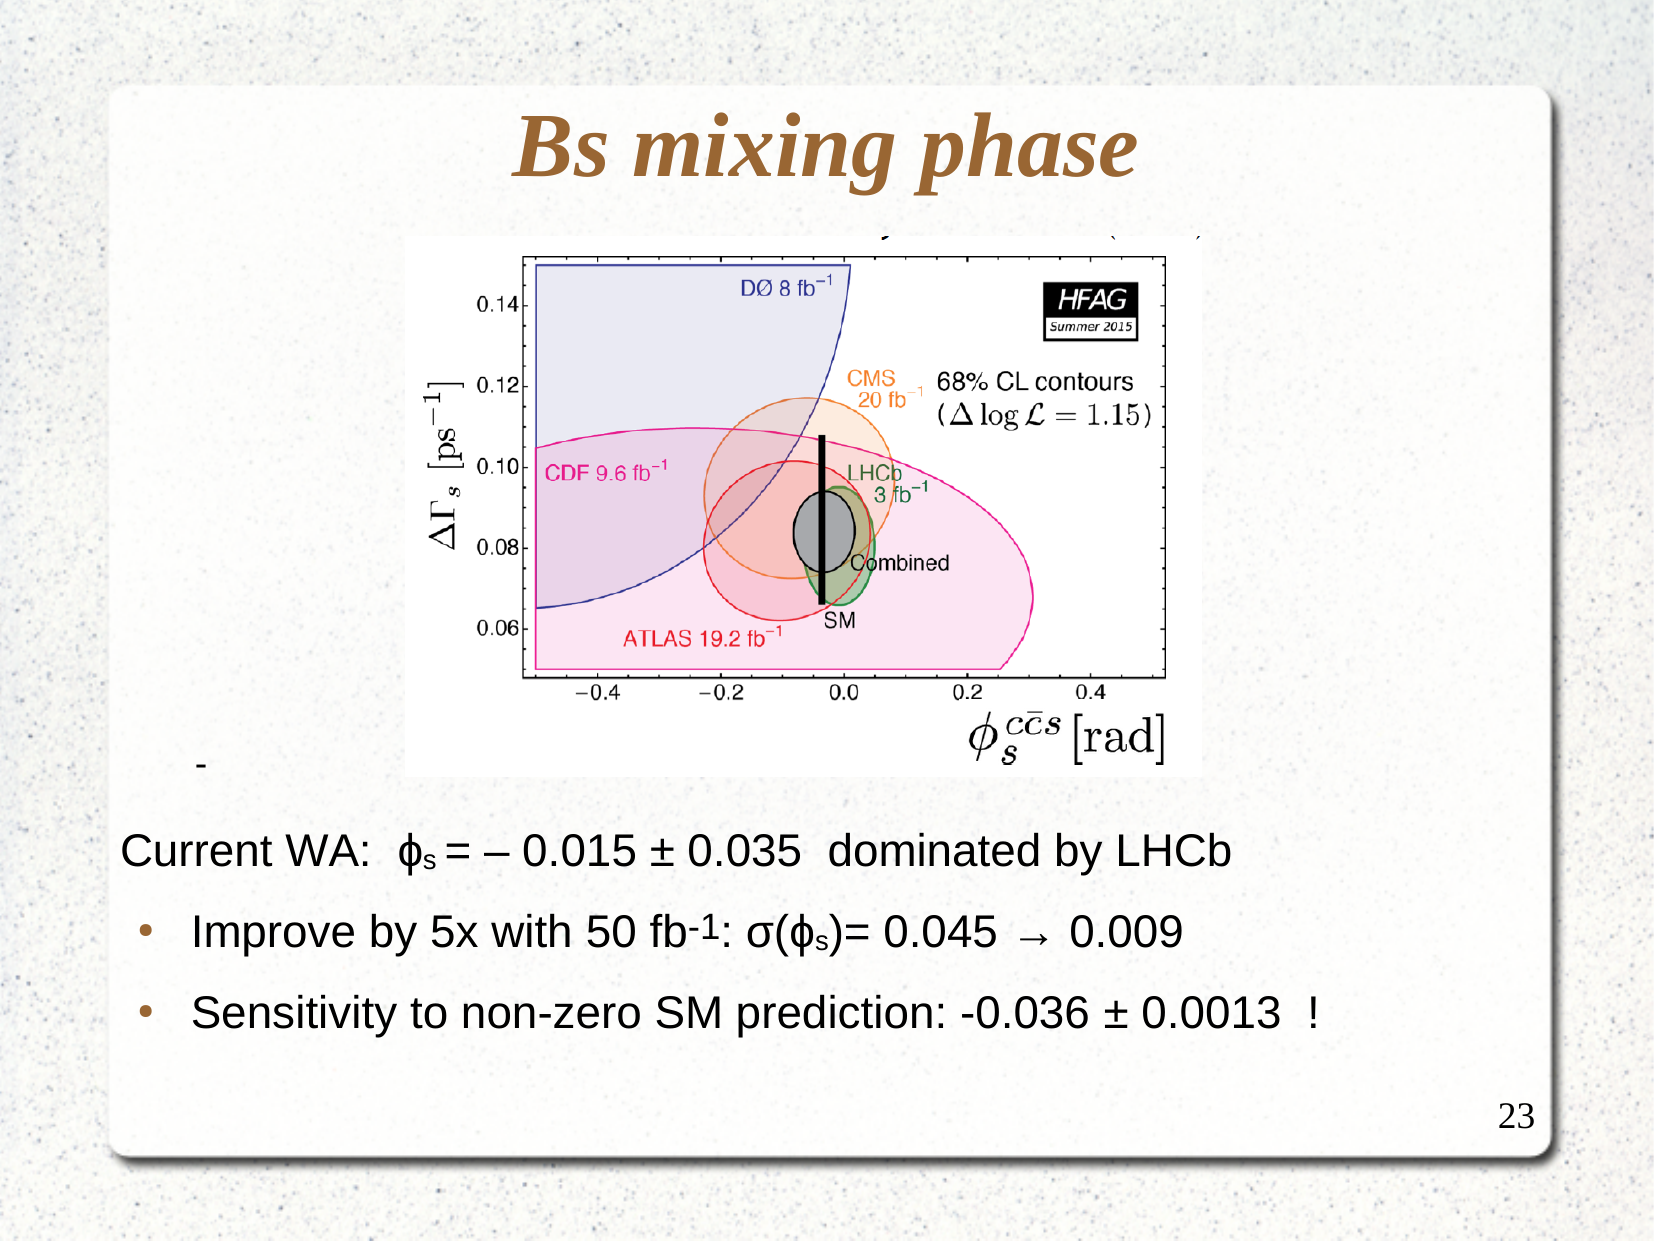

# Bs mixing phase
-
Current WA: ϕs = – 0.015 ± 0.035 dominated by LHCb
Improve by 5x with 50 fb-1: σ(ϕs)= 0.045 → 0.009
Sensitivity to non-zero SM prediction: -0.036 ± 0.0013 !
23